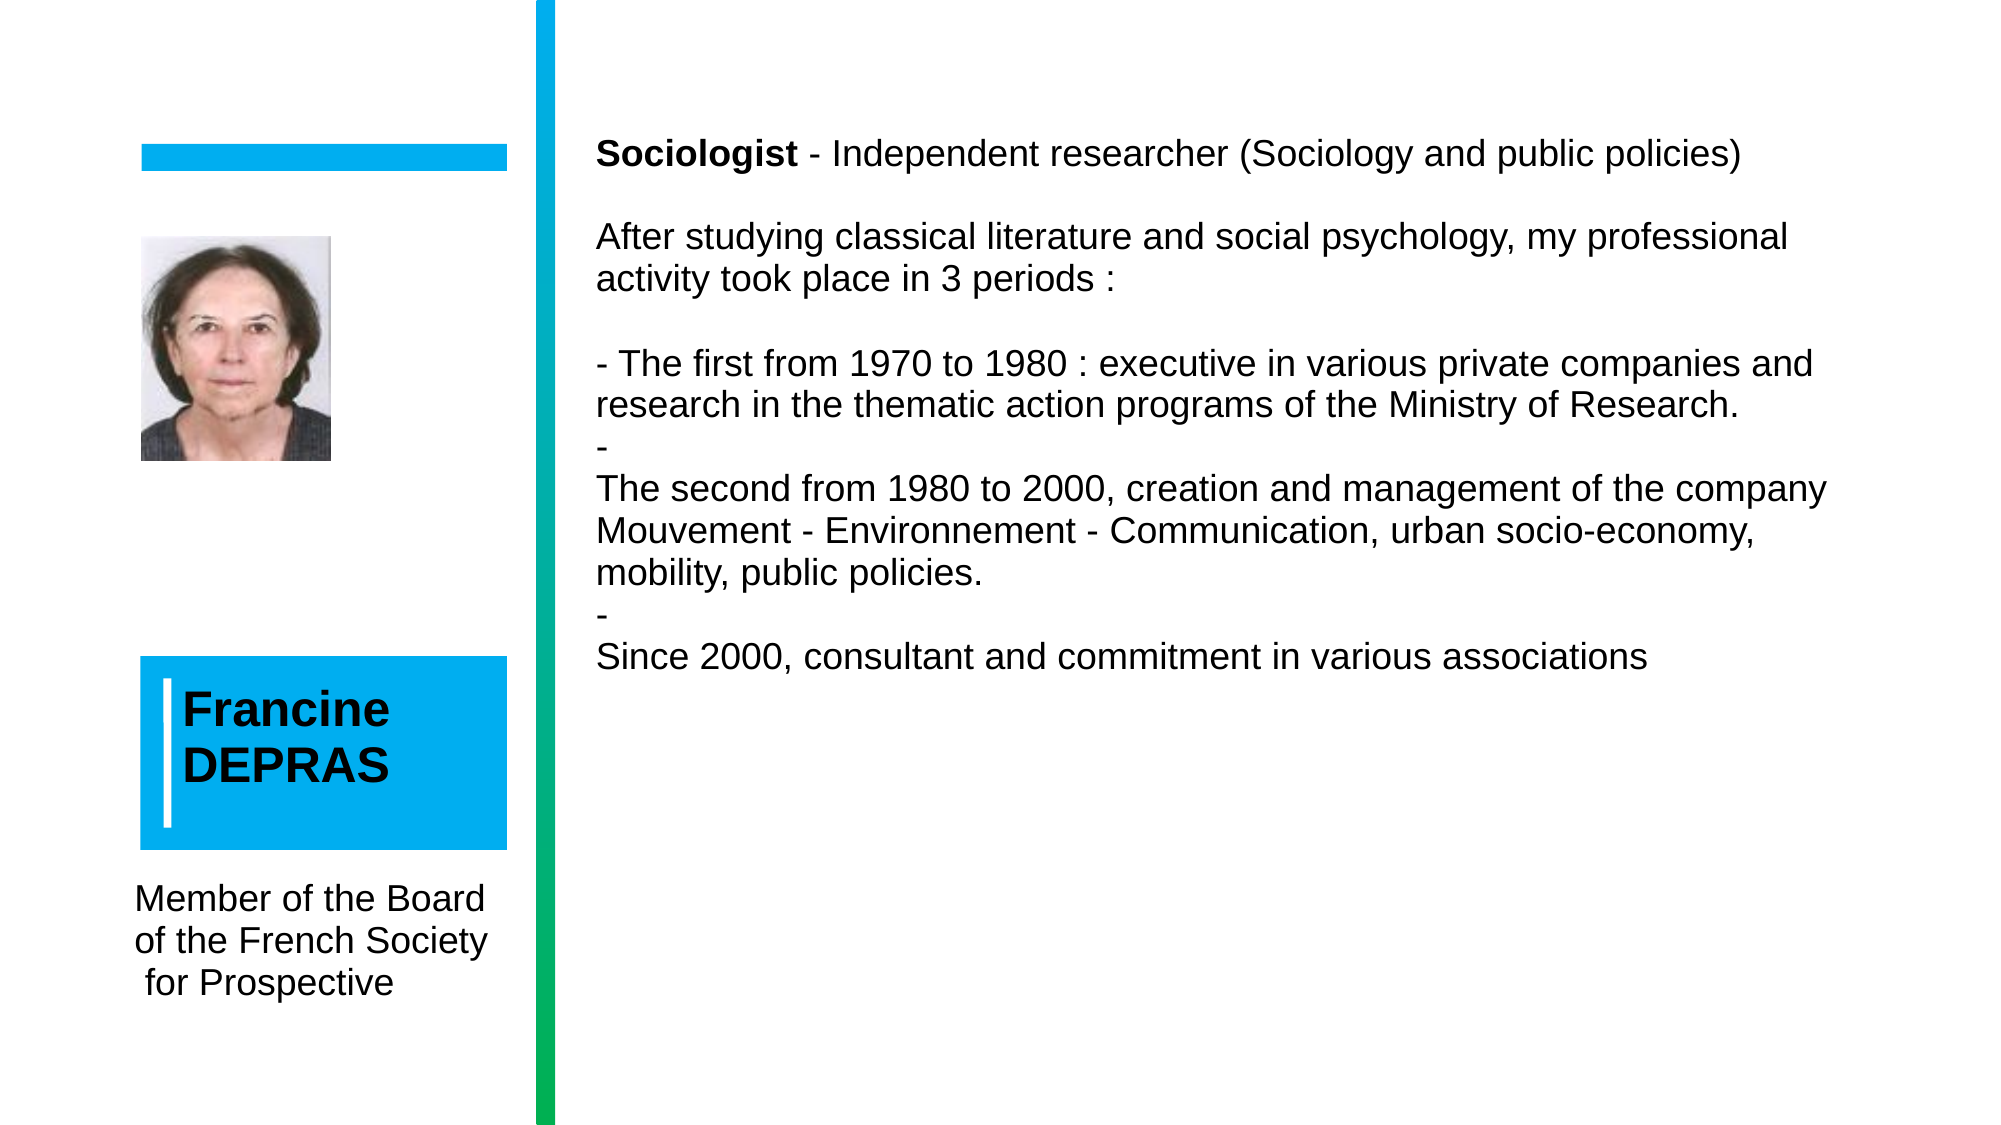

Sociologist - Independent researcher (Sociology and public policies)
After studying classical literature and social psychology, my professional activity took place in 3 periods :
- The first from 1970 to 1980 : executive in various private companies and research in the thematic action programs of the Ministry of Research.
-
The second from 1980 to 2000, creation and management of the company Mouvement - Environnement - Communication, urban socio-economy, mobility, public policies.
-
Since 2000, consultant and commitment in various associations
Francine DEPRAS
Member of the Board
of the French Society
 for Prospective